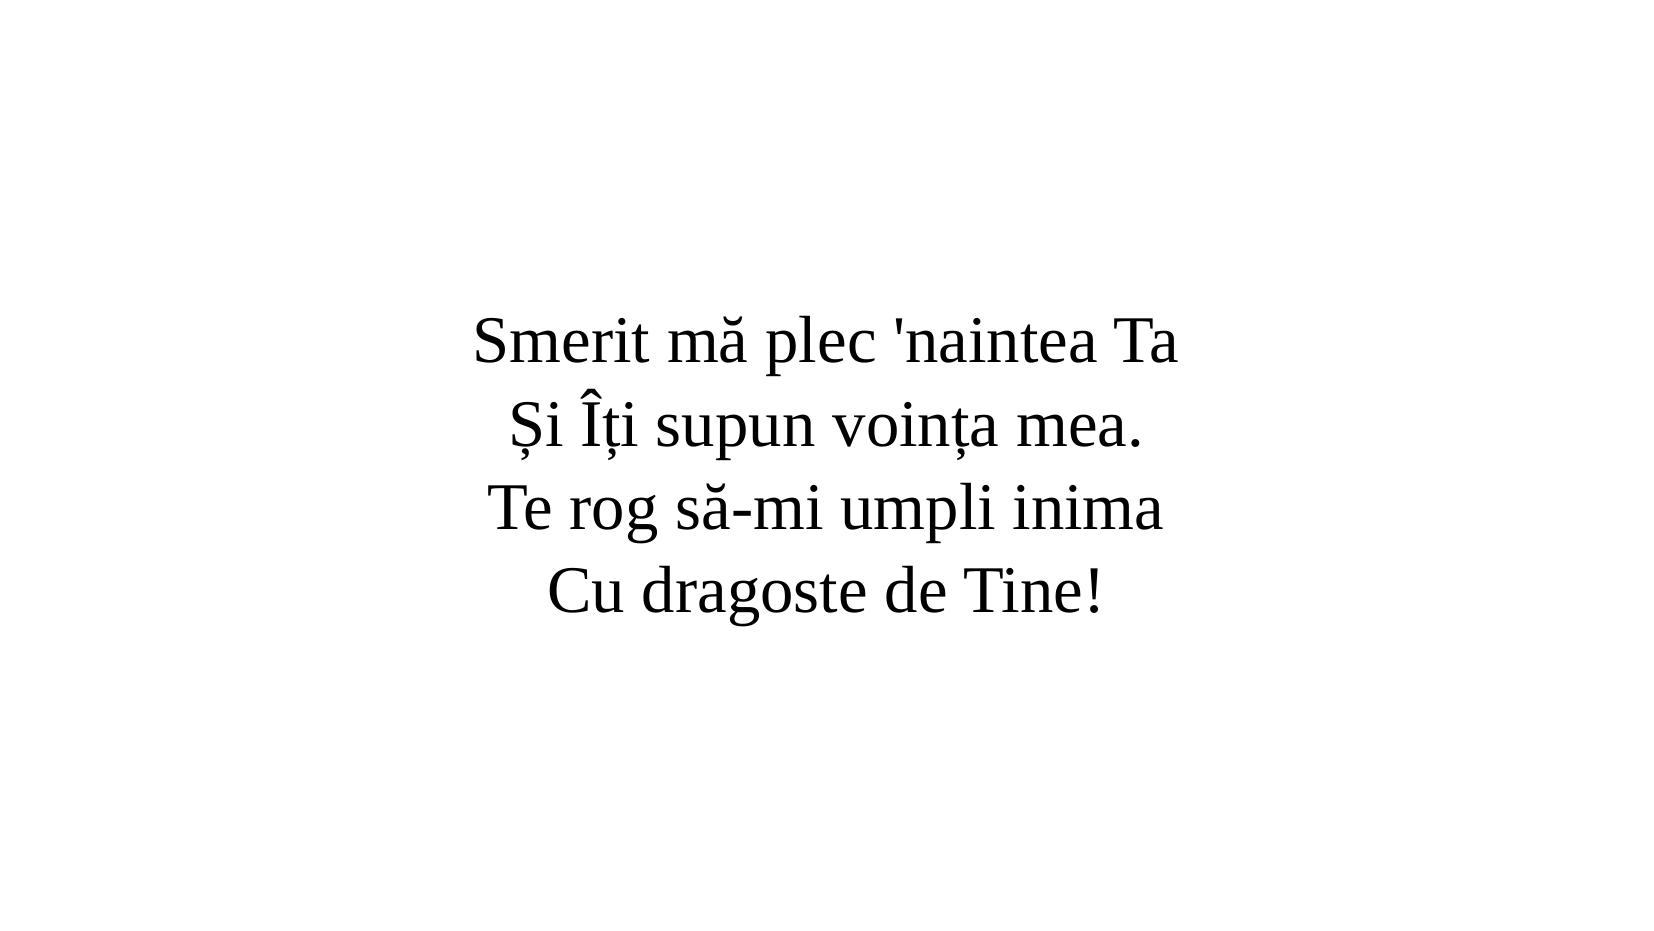

# Smerit mă plec 'naintea Ta
Și Îți supun voința mea.
Te rog să-mi umpli inima
Cu dragoste de Tine!